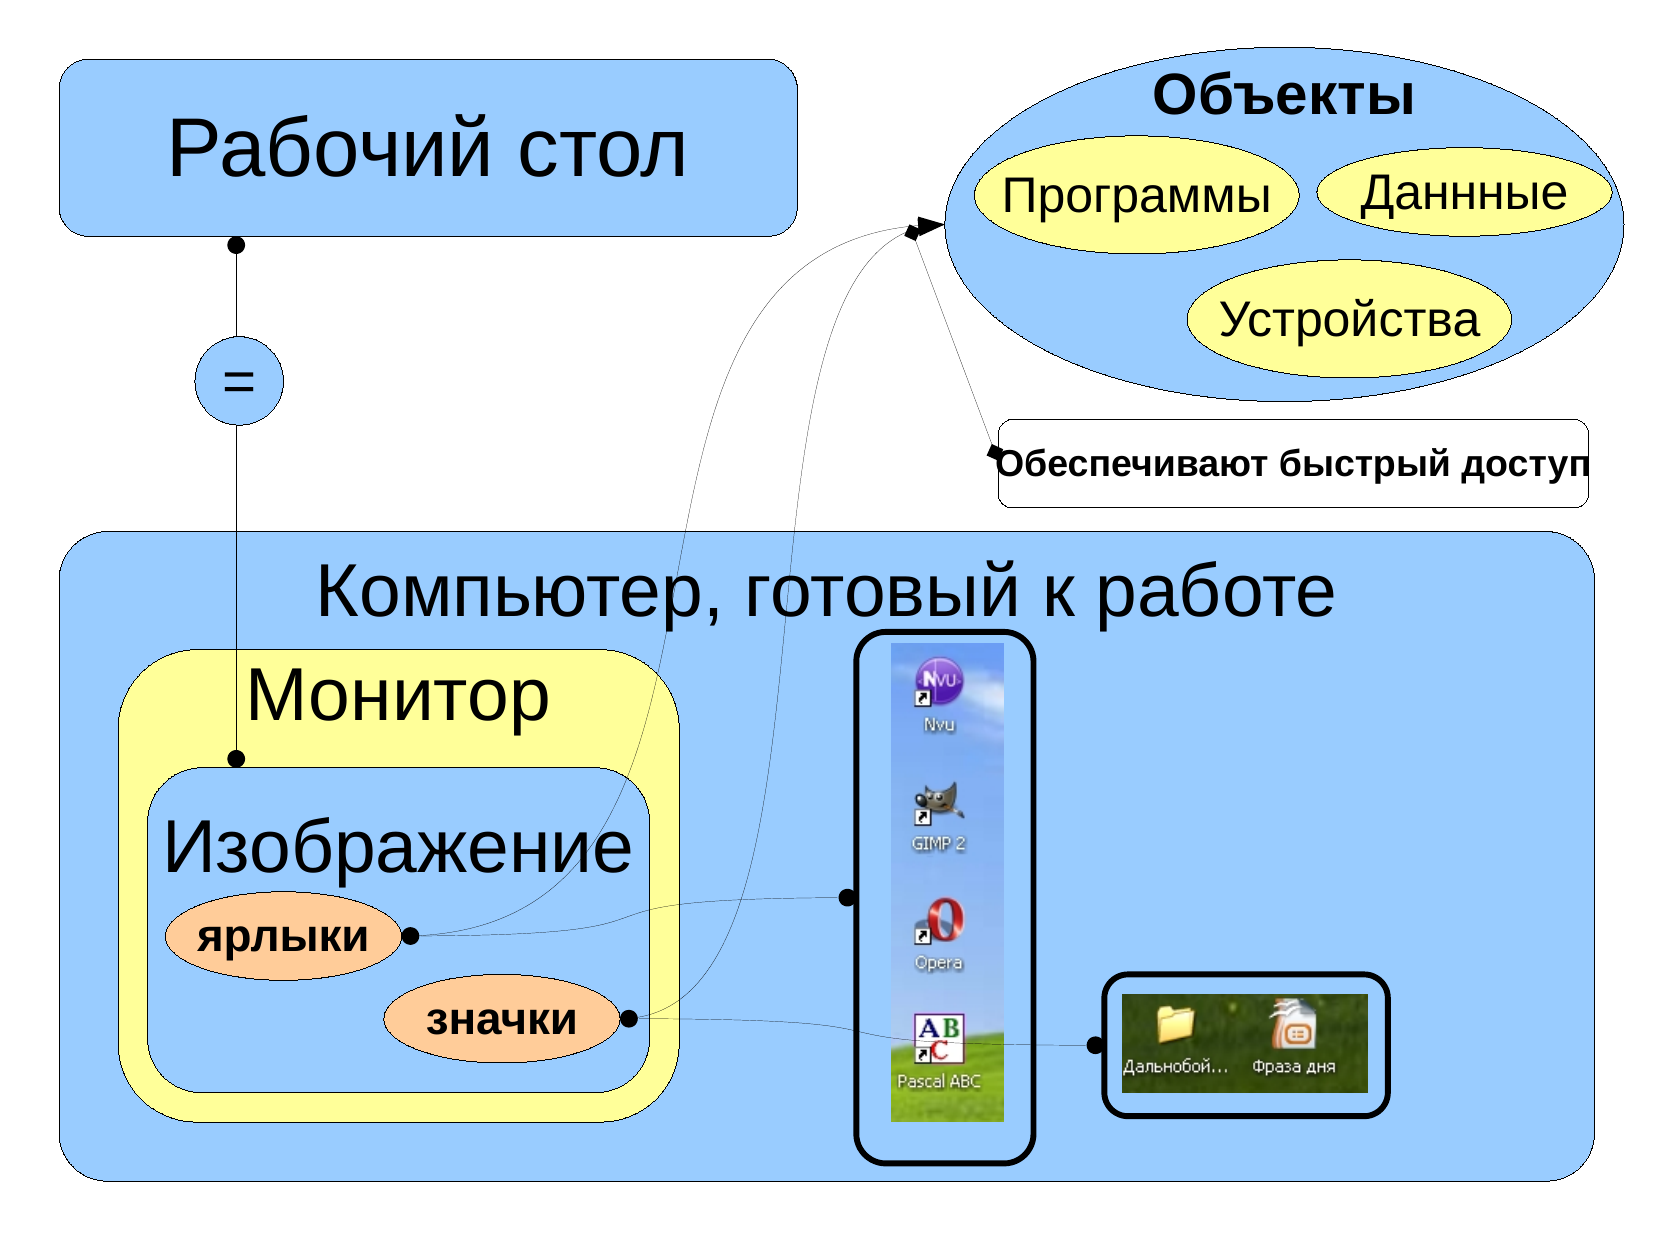

Объекты
Рабочий стол
Программы
Даннные
Устройства
=
Обеспечивают быстрый доступ
Компьютер, готовый к работе
Монитор
Изображение
ярлыки
значки